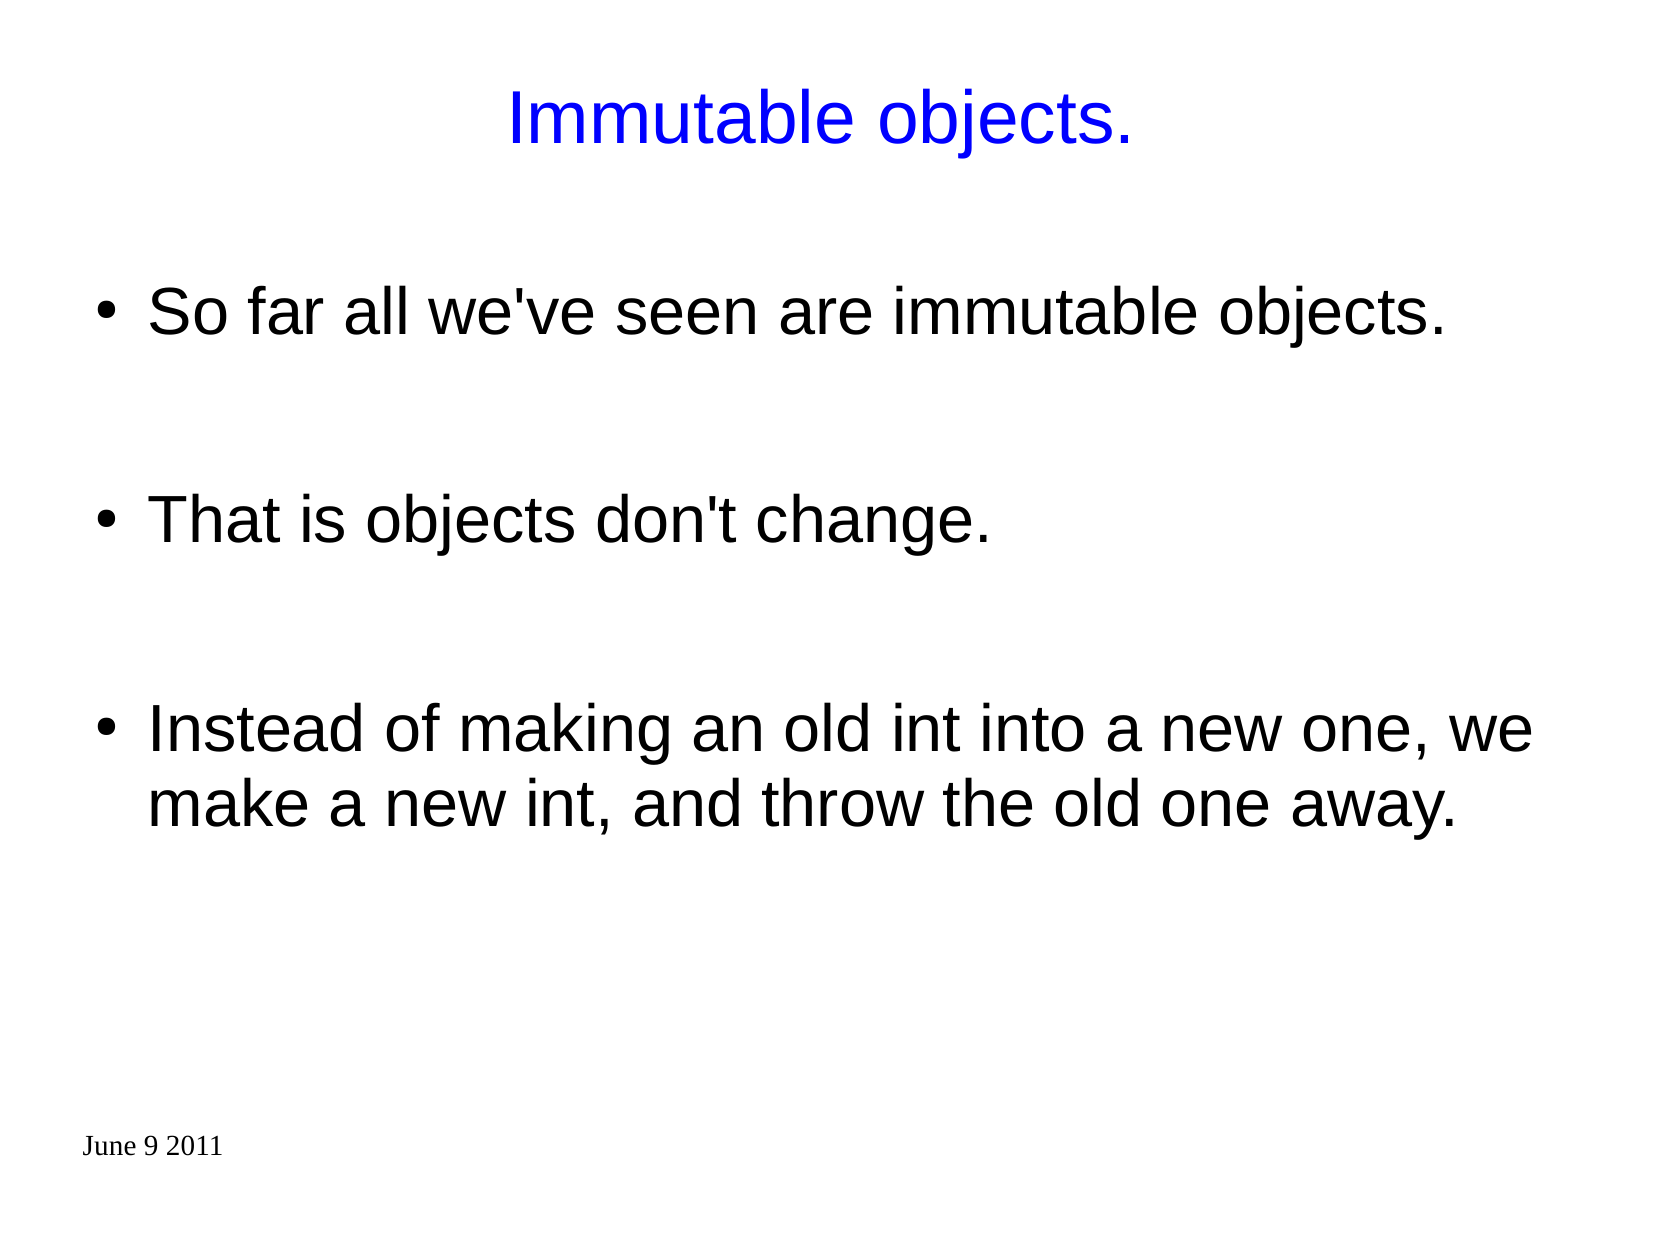

# Immutable objects.
So far all we've seen are immutable objects.
That is objects don't change.
Instead of making an old int into a new one, we make a new int, and throw the old one away.
June 9 2011